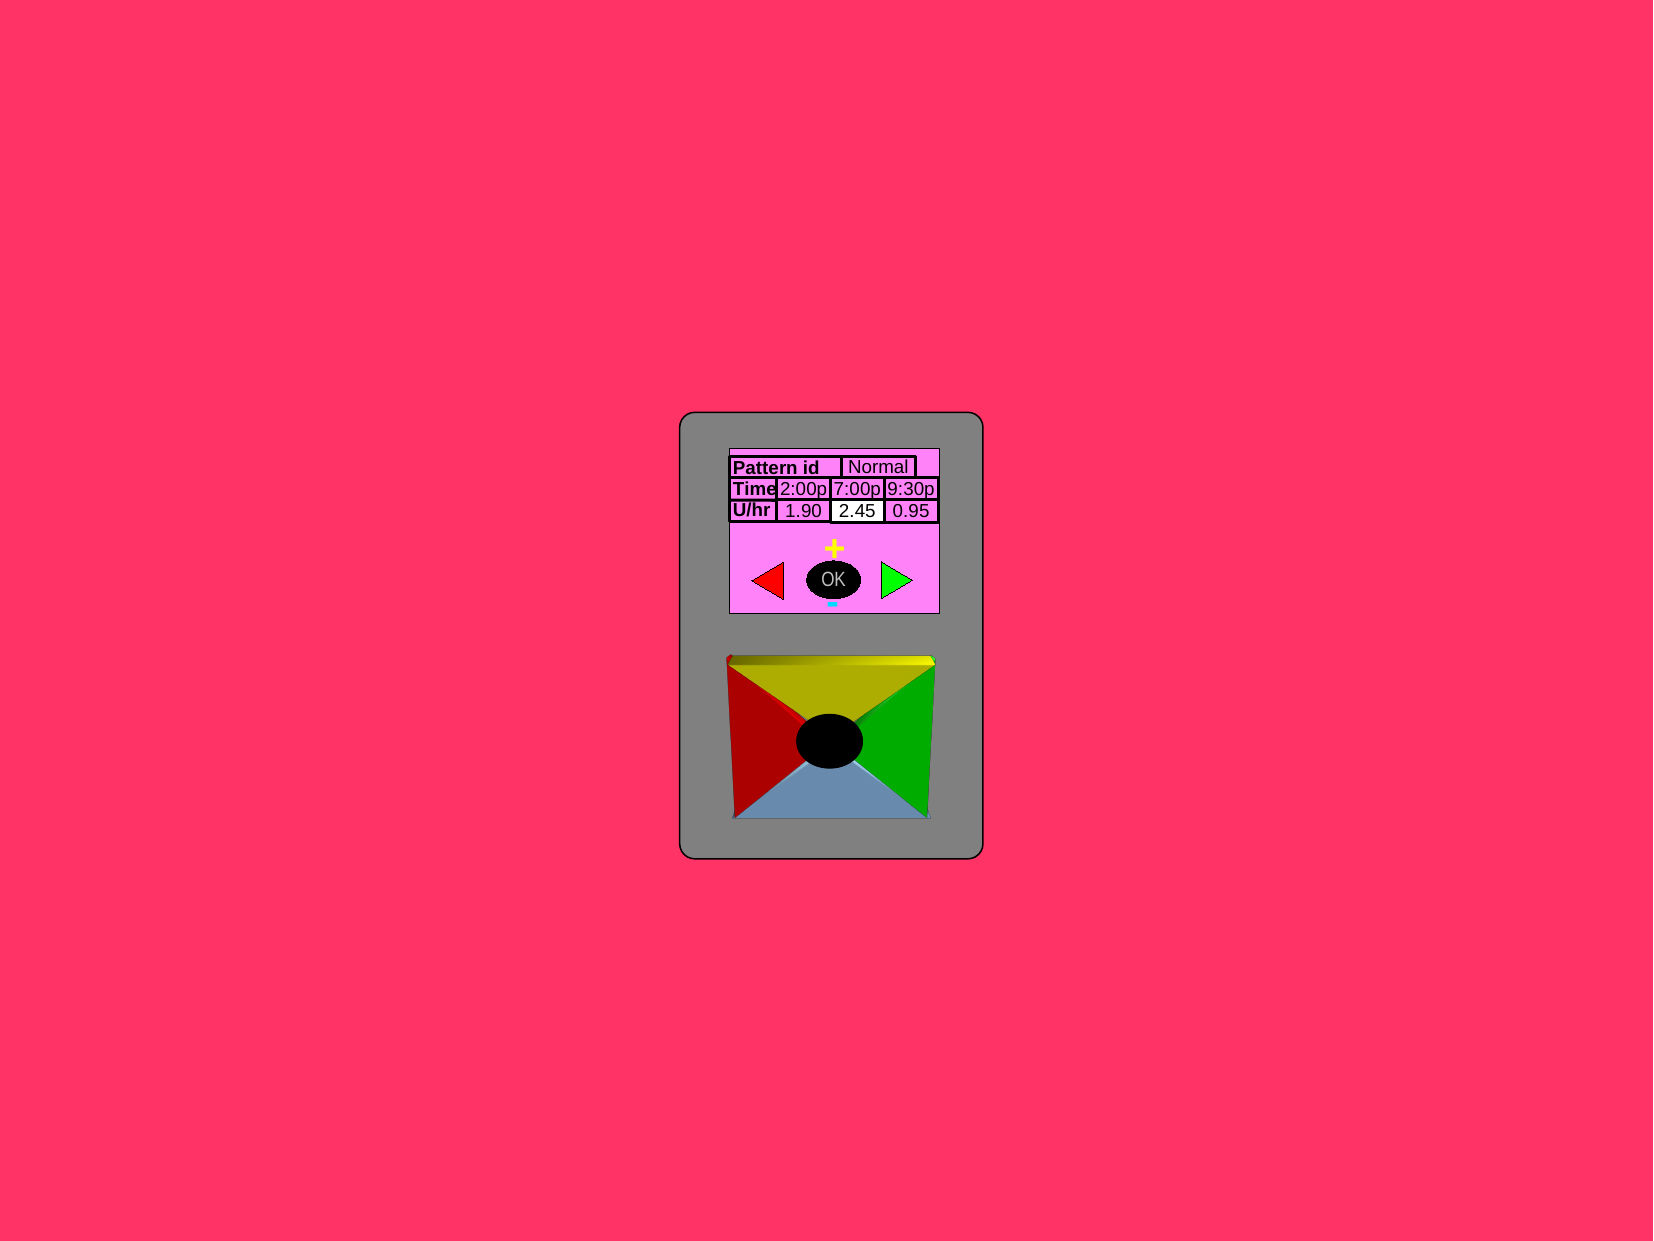

Pattern id
Time
U/hr
Normal
2:00p
7:00p
9:30p
1.90
2.45
0.95
+
OK
-